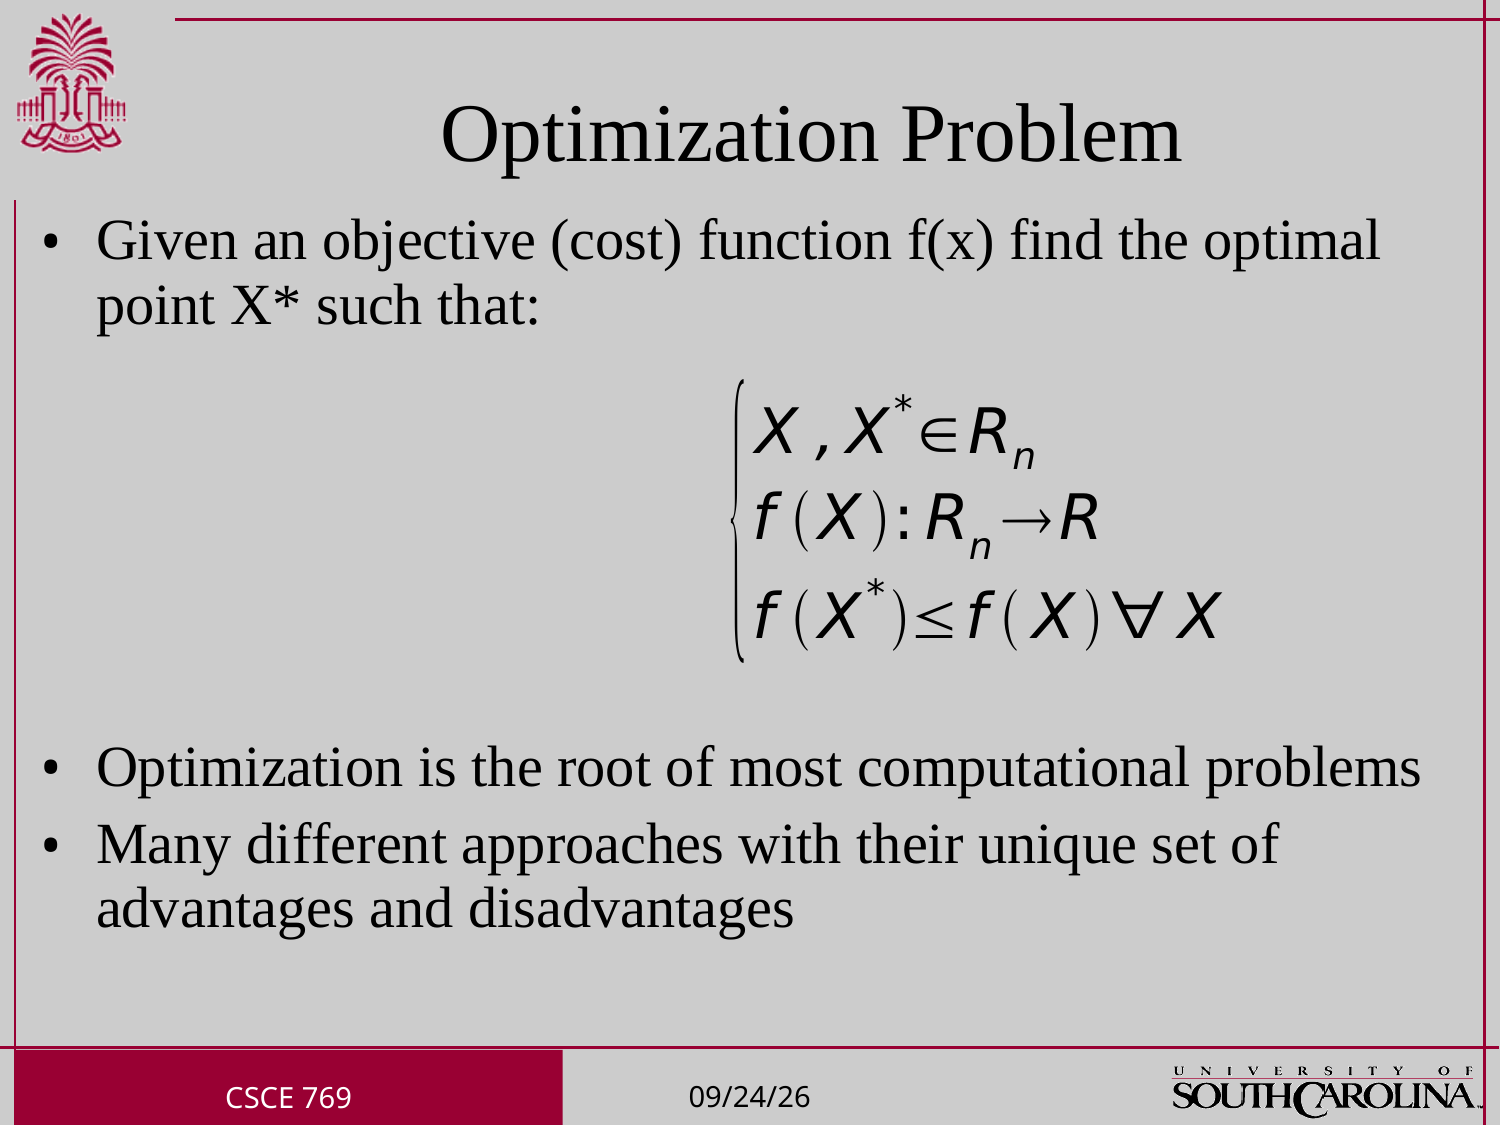

# Optimization Problem
Given an objective (cost) function f(x) find the optimal point X* such that:
Optimization is the root of most computational problems
Many different approaches with their unique set of advantages and disadvantages